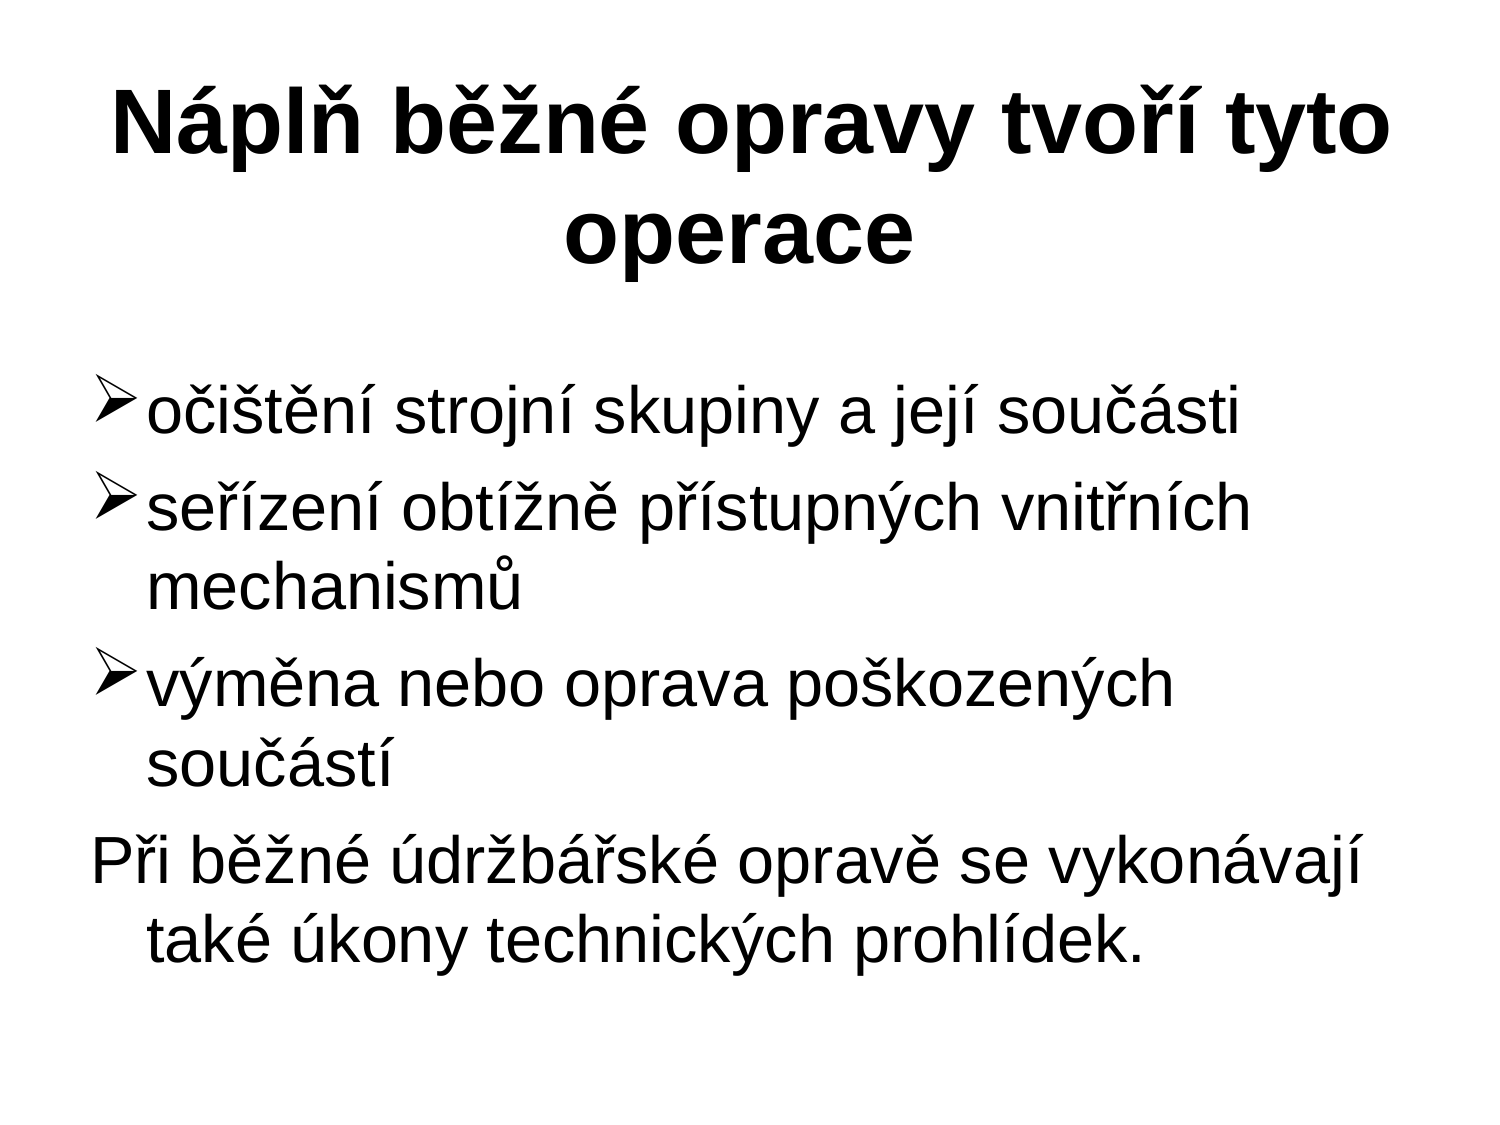

# Náplň běžné opravy tvoří tyto operace
očištění strojní skupiny a její součásti
seřízení obtížně přístupných vnitřních mechanismů
výměna nebo oprava poškozených součástí
Při běžné údržbářské opravě se vykonávají také úkony technických prohlídek.